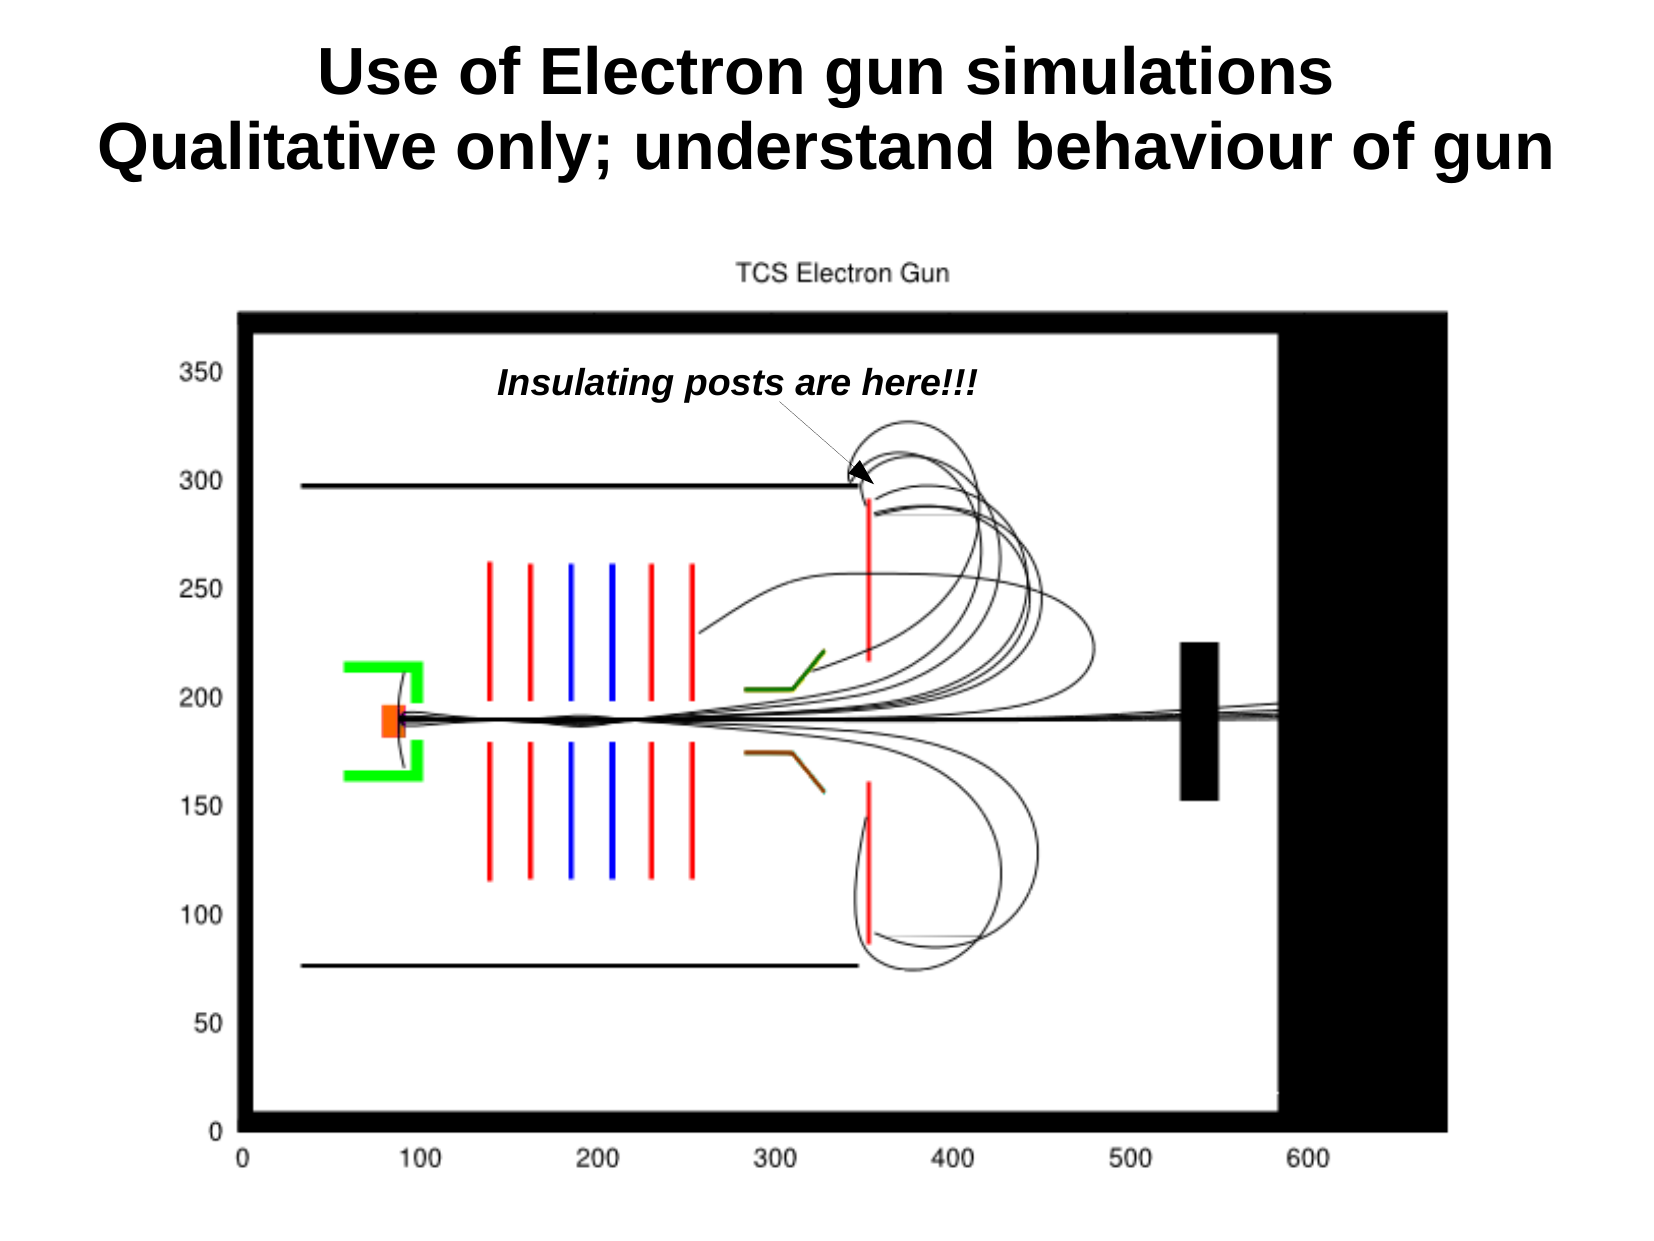

# Use of Electron gun simulations Qualitative only; understand behaviour of gun
Insulating posts are here!!!